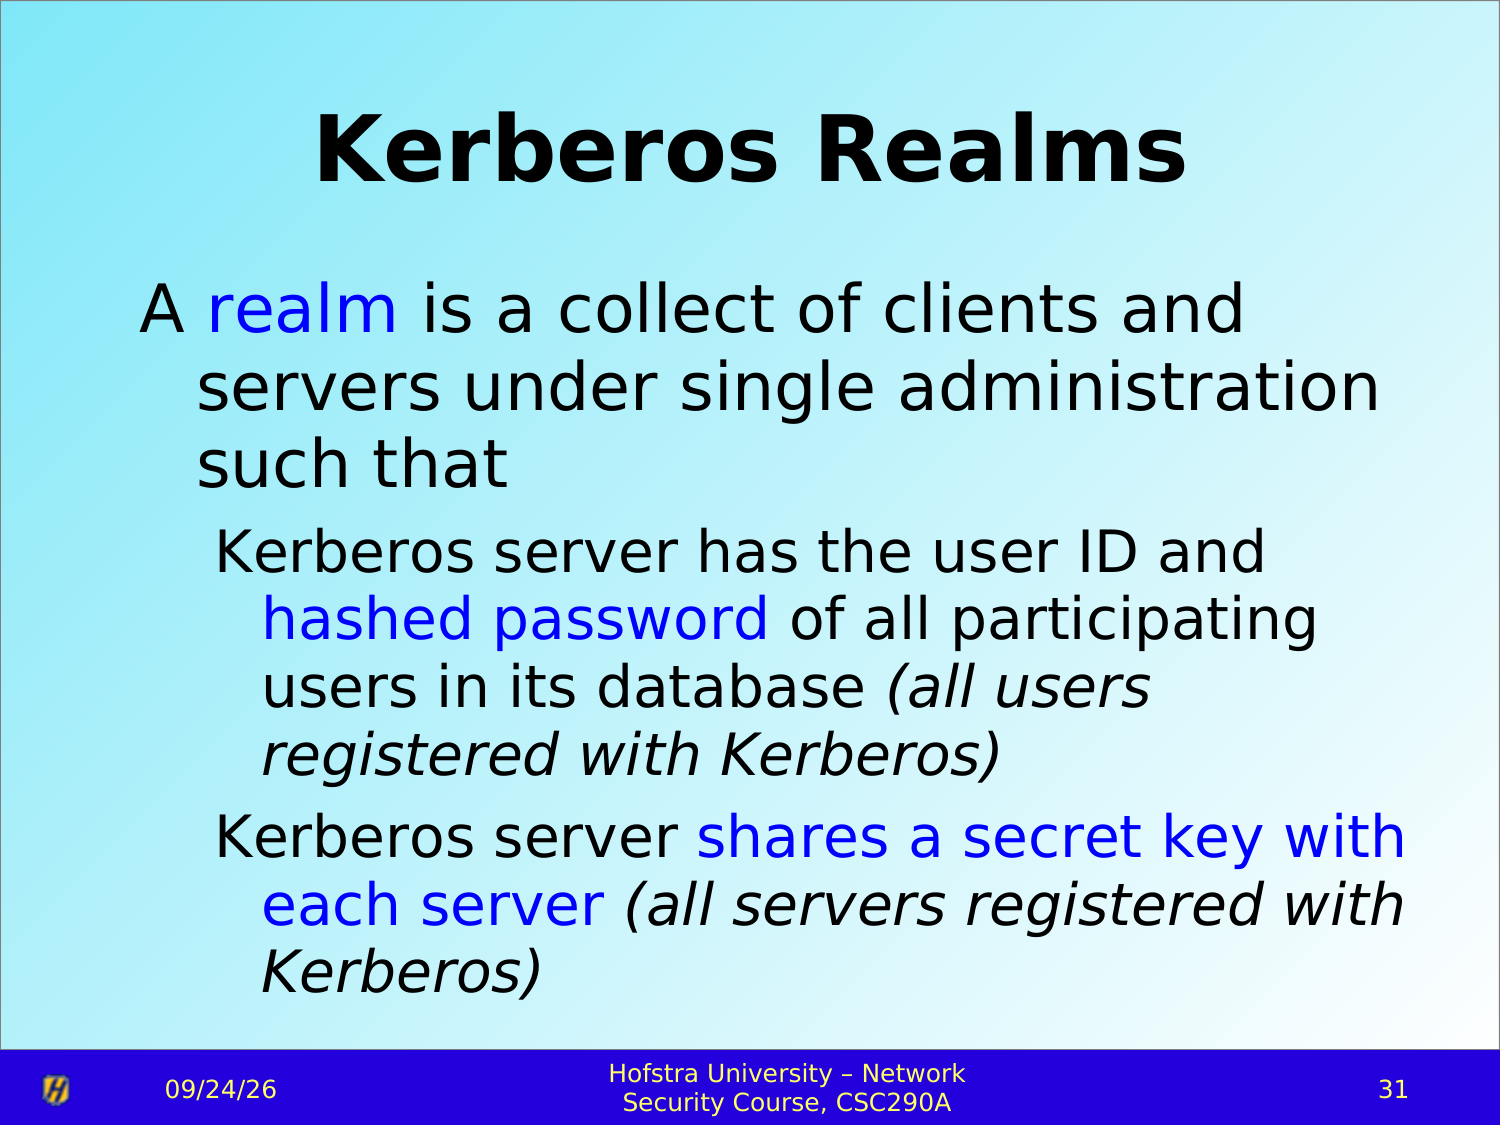

# Kerberos Realms
A realm is a collect of clients and servers under single administration such that
Kerberos server has the user ID and hashed password of all participating users in its database (all users registered with Kerberos)
Kerberos server shares a secret key with each server (all servers registered with Kerberos)
31